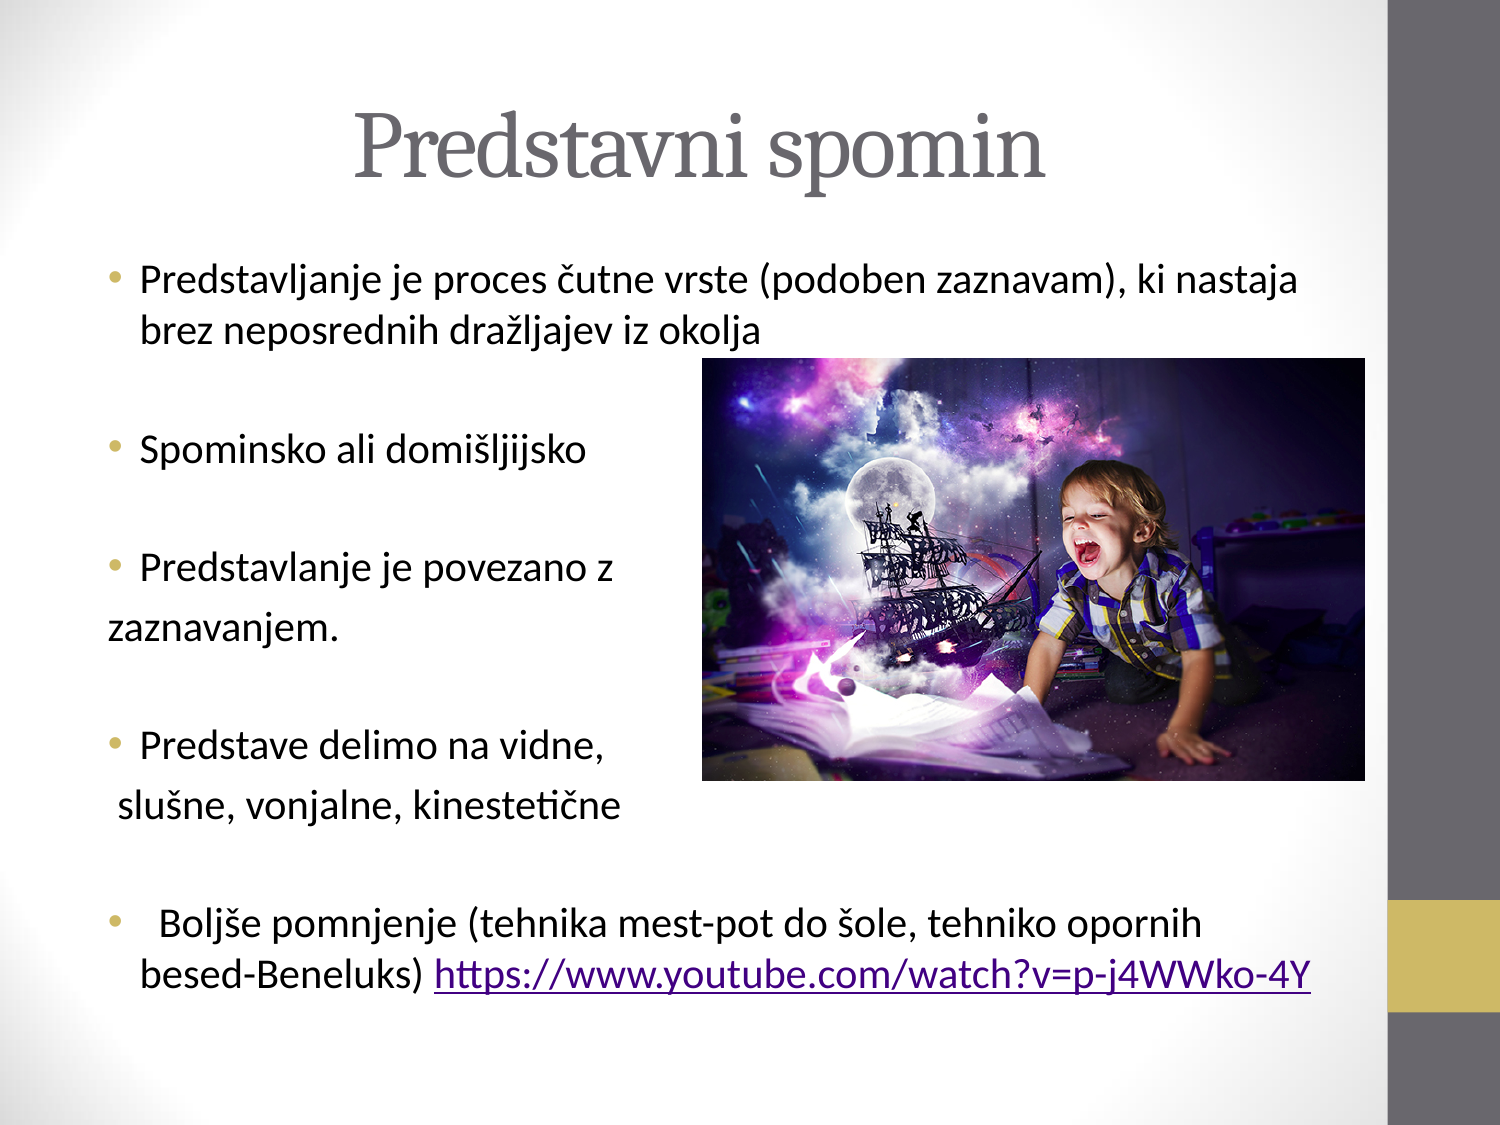

# Predstavni spomin
Predstavljanje je proces čutne vrste (podoben zaznavam), ki nastaja brez neposrednih dražljajev iz okolja
Spominsko ali domišljijsko
Predstavlanje je povezano z
zaznavanjem.
Predstave delimo na vidne,
 slušne, vonjalne, kinestetične
 Boljše pomnjenje (tehnika mest-pot do šole, tehniko opornih besed-Beneluks) https://www.youtube.com/watch?v=p-j4WWko-4Y